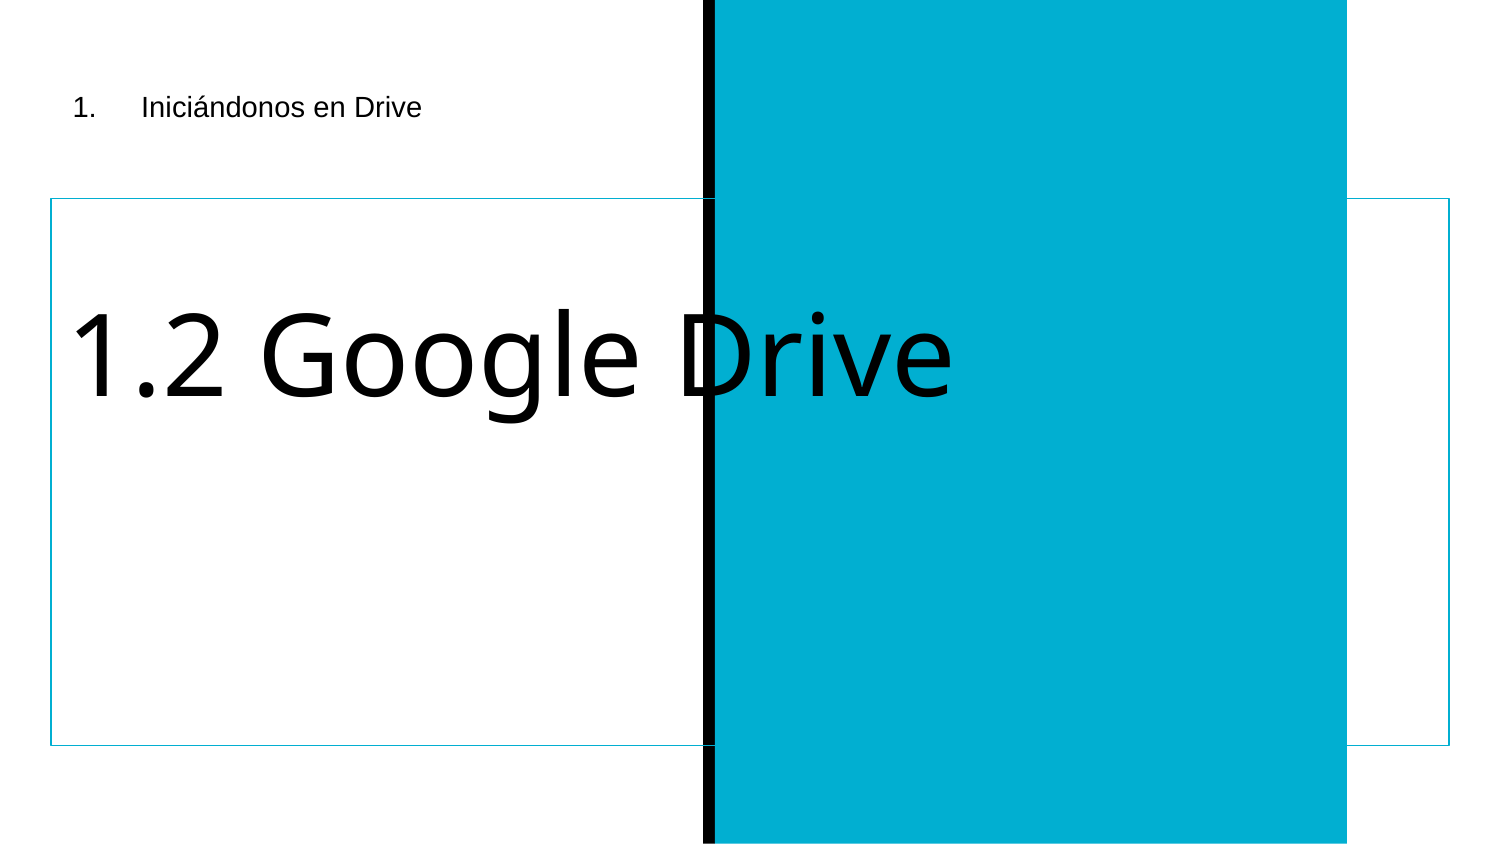

# Iniciándonos en Drive
1.2 Google Drive